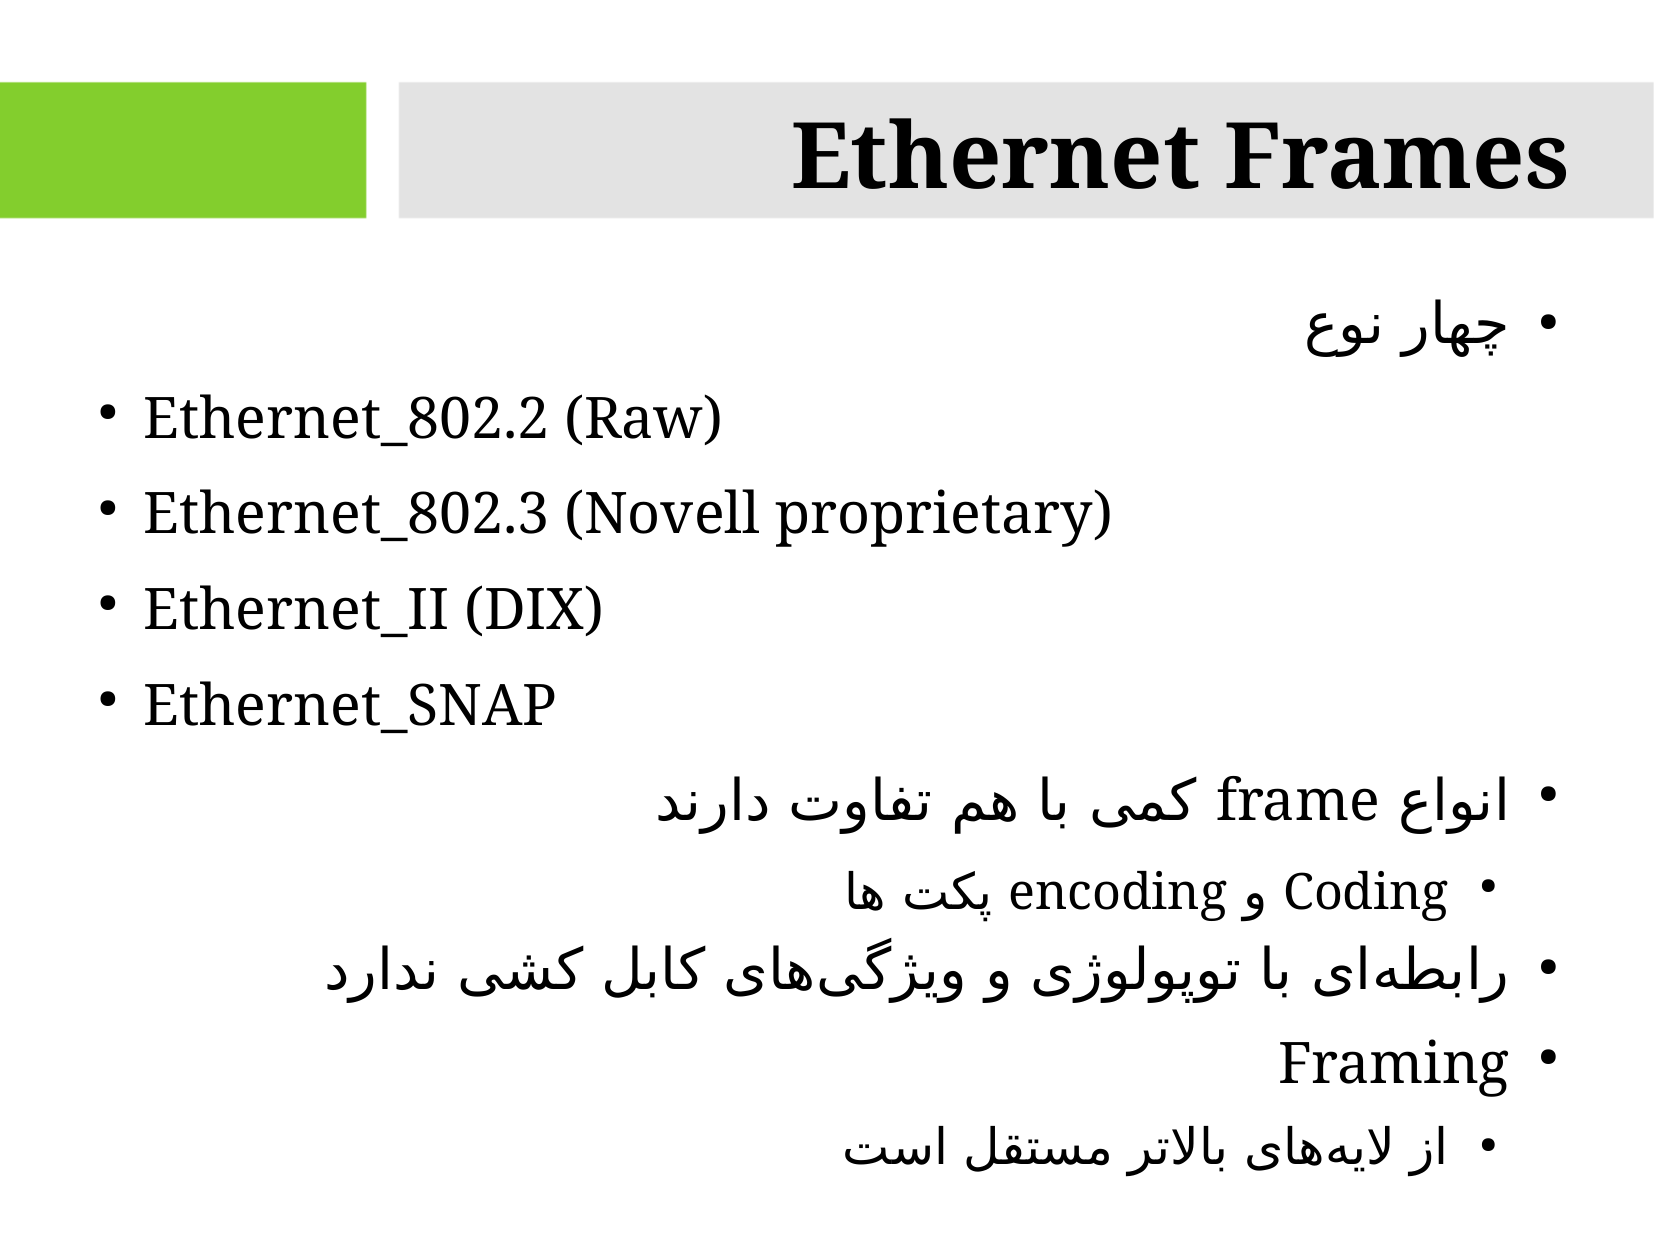

# Ethernet Frames
چهار نوع
Ethernet_802.2 (Raw)
Ethernet_802.3 (Novell proprietary)
Ethernet_II (DIX)
Ethernet_SNAP
انواع frame کمی با هم تفاوت دارند
Coding و encoding پکت ها
رابطه‌ای با توپولوژی و ویژگی‌های کابل کشی ندارد
Framing
از لایه‌های بالاتر مستقل است